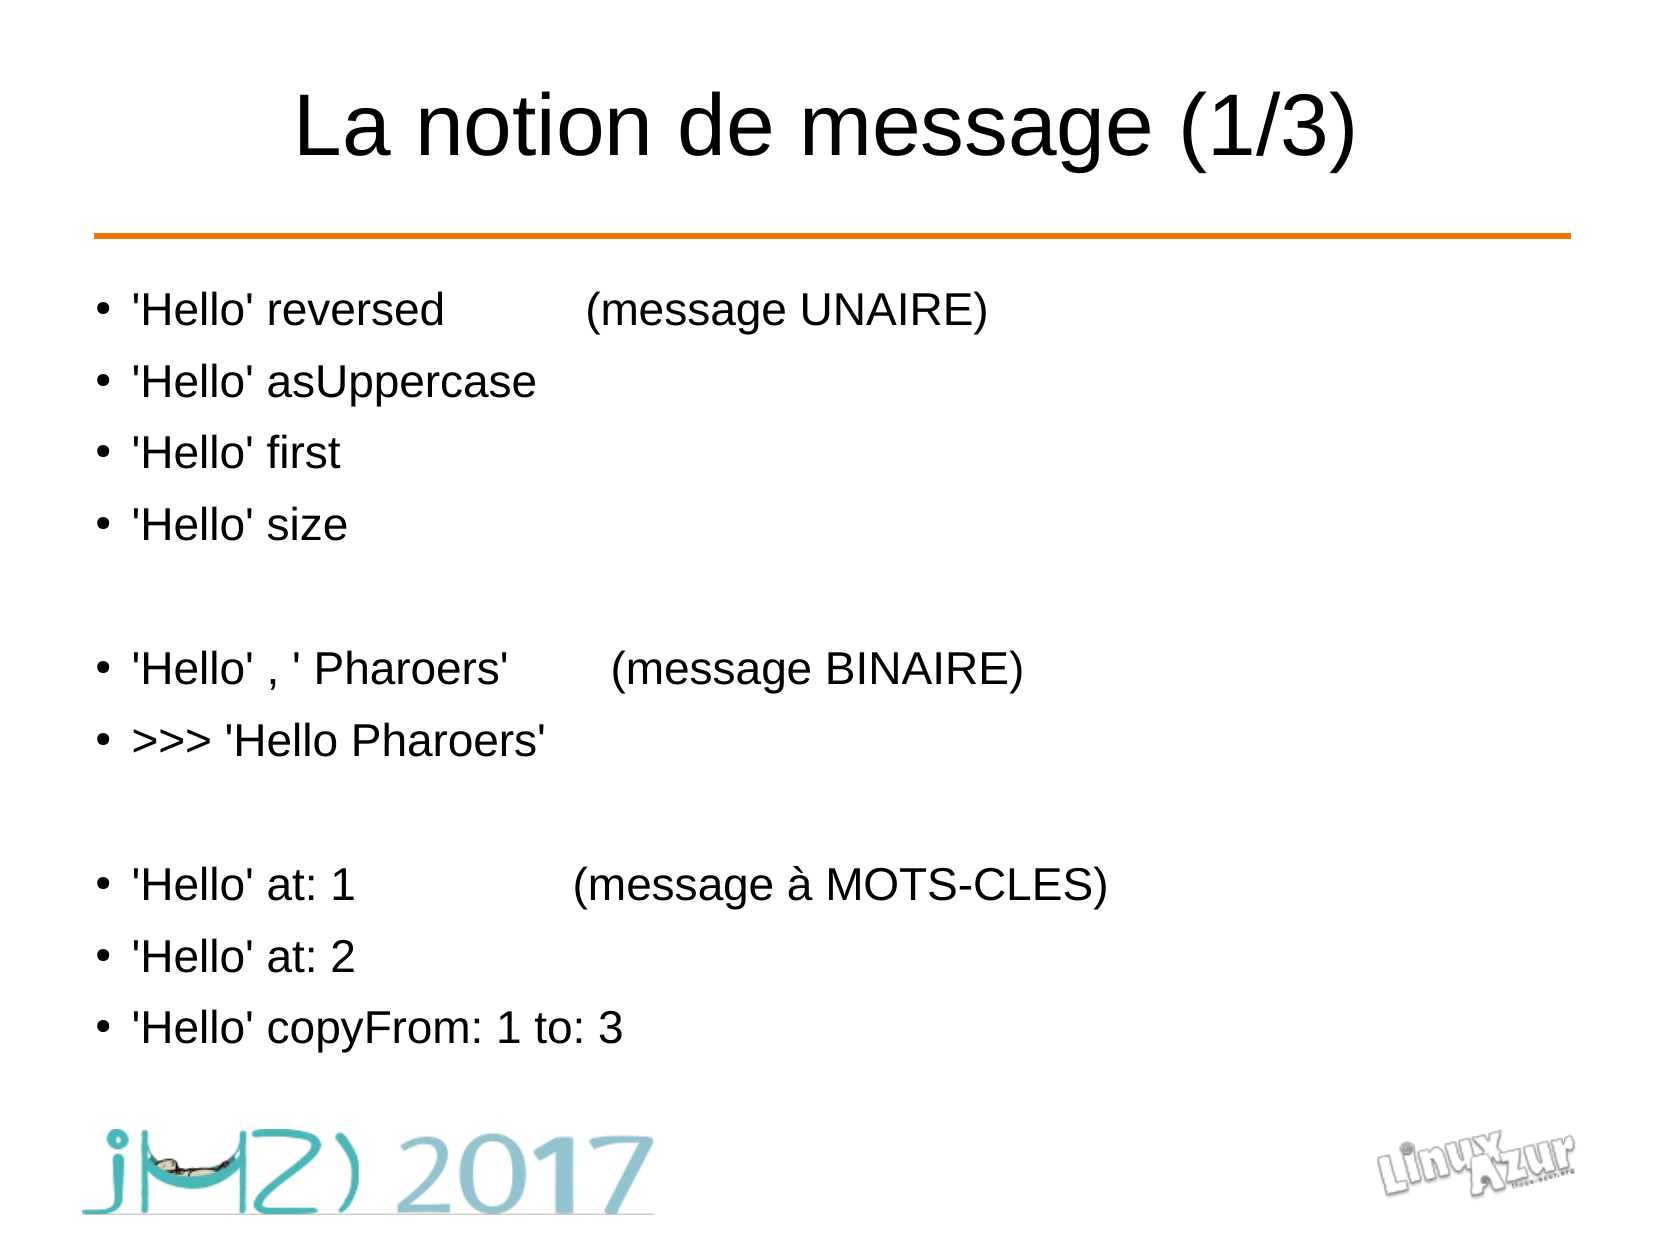

# La notion de message (1/3)
'Hello' reversed (message UNAIRE)
'Hello' asUppercase
'Hello' first
'Hello' size
'Hello' , ' Pharoers' (message BINAIRE)
>>> 'Hello Pharoers'
'Hello' at: 1 (message à MOTS-CLES)
'Hello' at: 2
'Hello' copyFrom: 1 to: 3